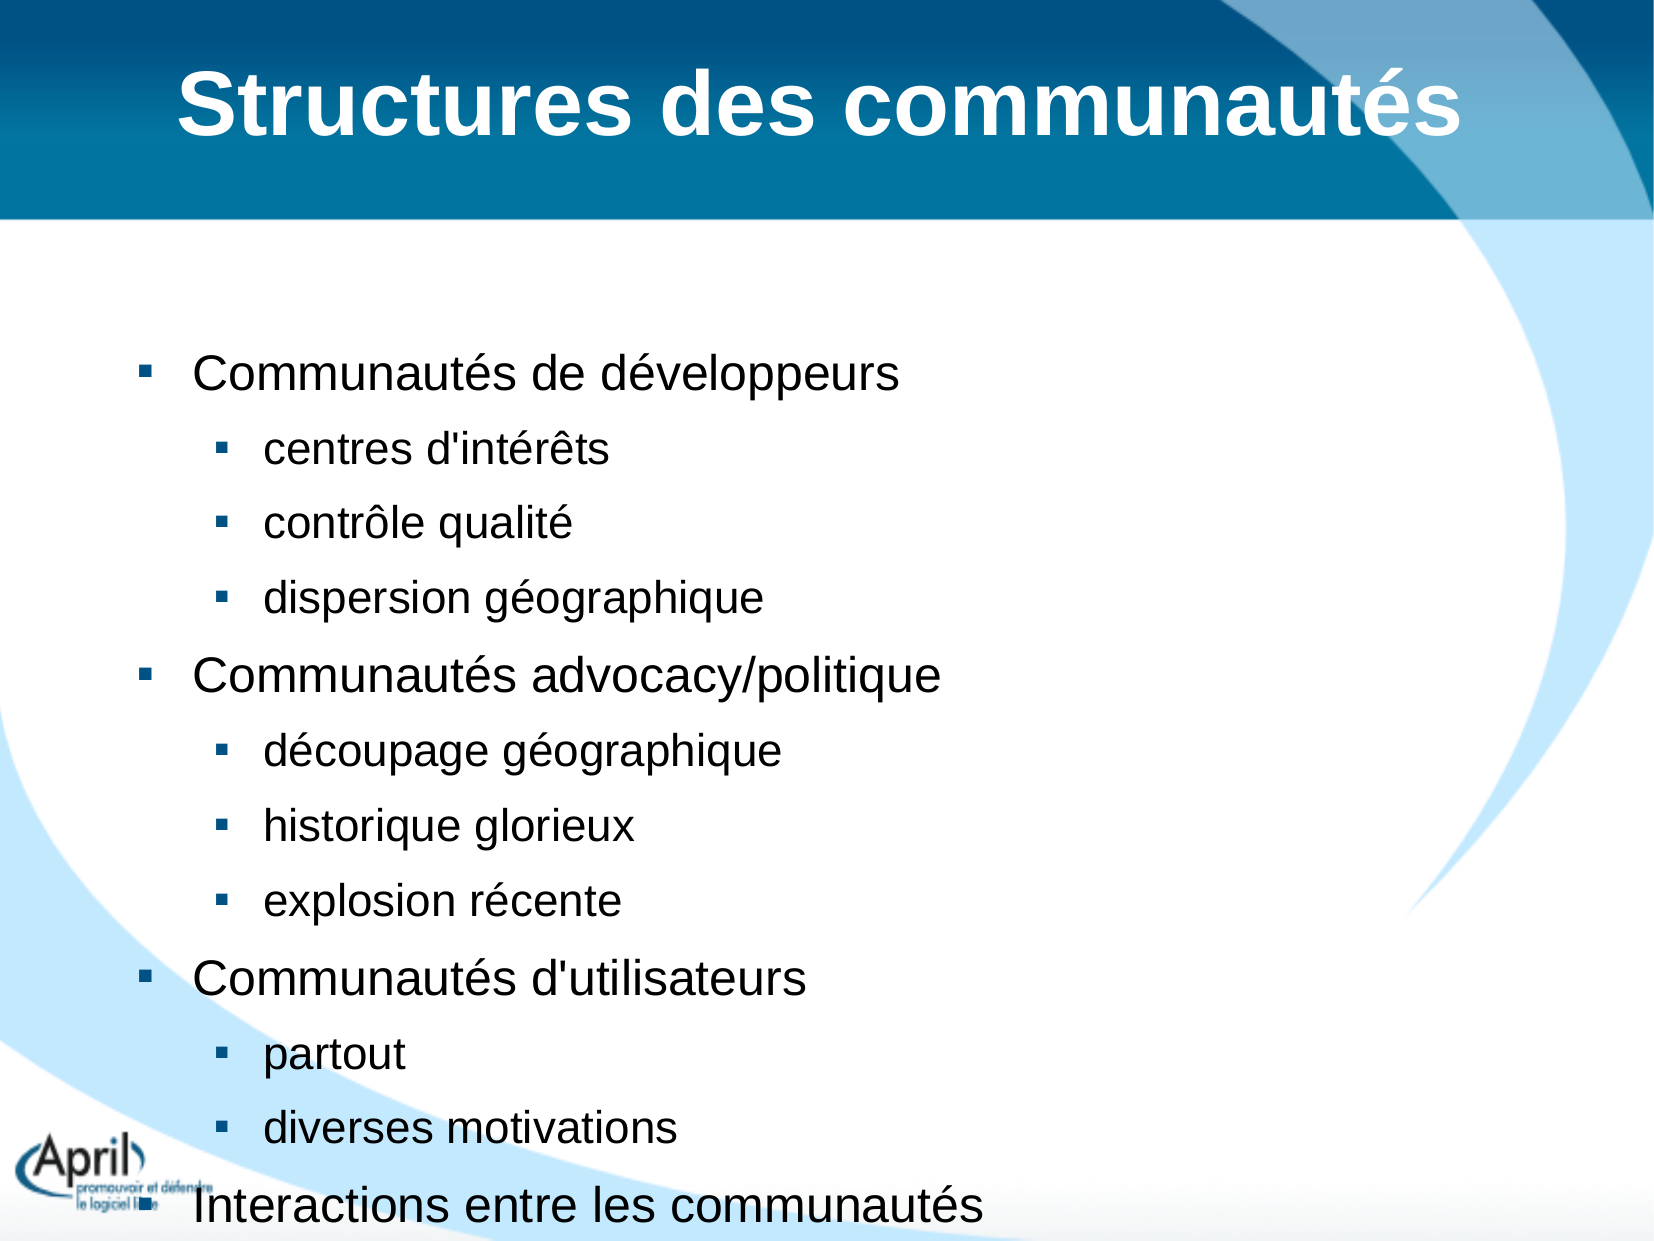

# Structures des communautés
Communautés de développeurs
centres d'intérêts
contrôle qualité
dispersion géographique
Communautés advocacy/politique
découpage géographique
historique glorieux
explosion récente
Communautés d'utilisateurs
partout
diverses motivations
Interactions entre les communautés